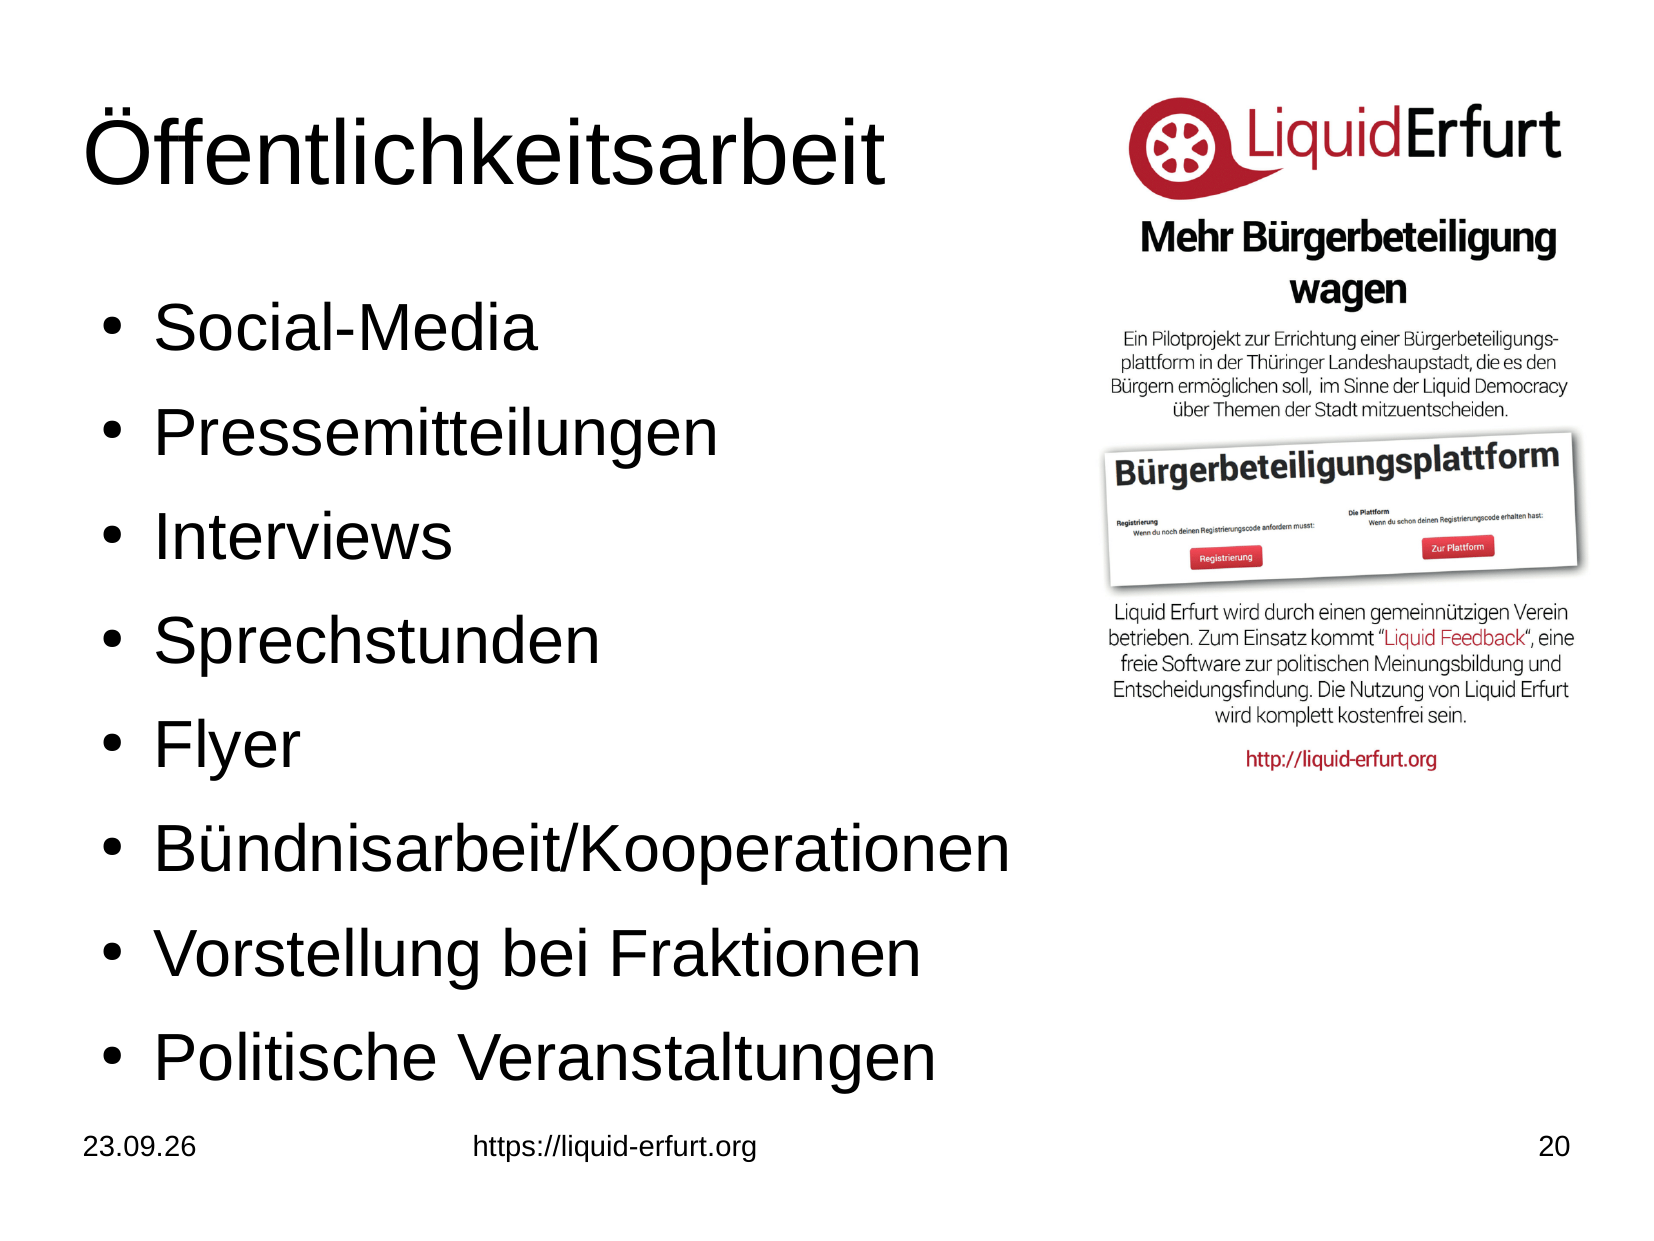

# Öffentlichkeitsarbeit
Social-Media
Pressemitteilungen
Interviews
Sprechstunden
Flyer
Bündnisarbeit/Kooperationen
Vorstellung bei Fraktionen
Politische Veranstaltungen
https://liquid-erfurt.org
20